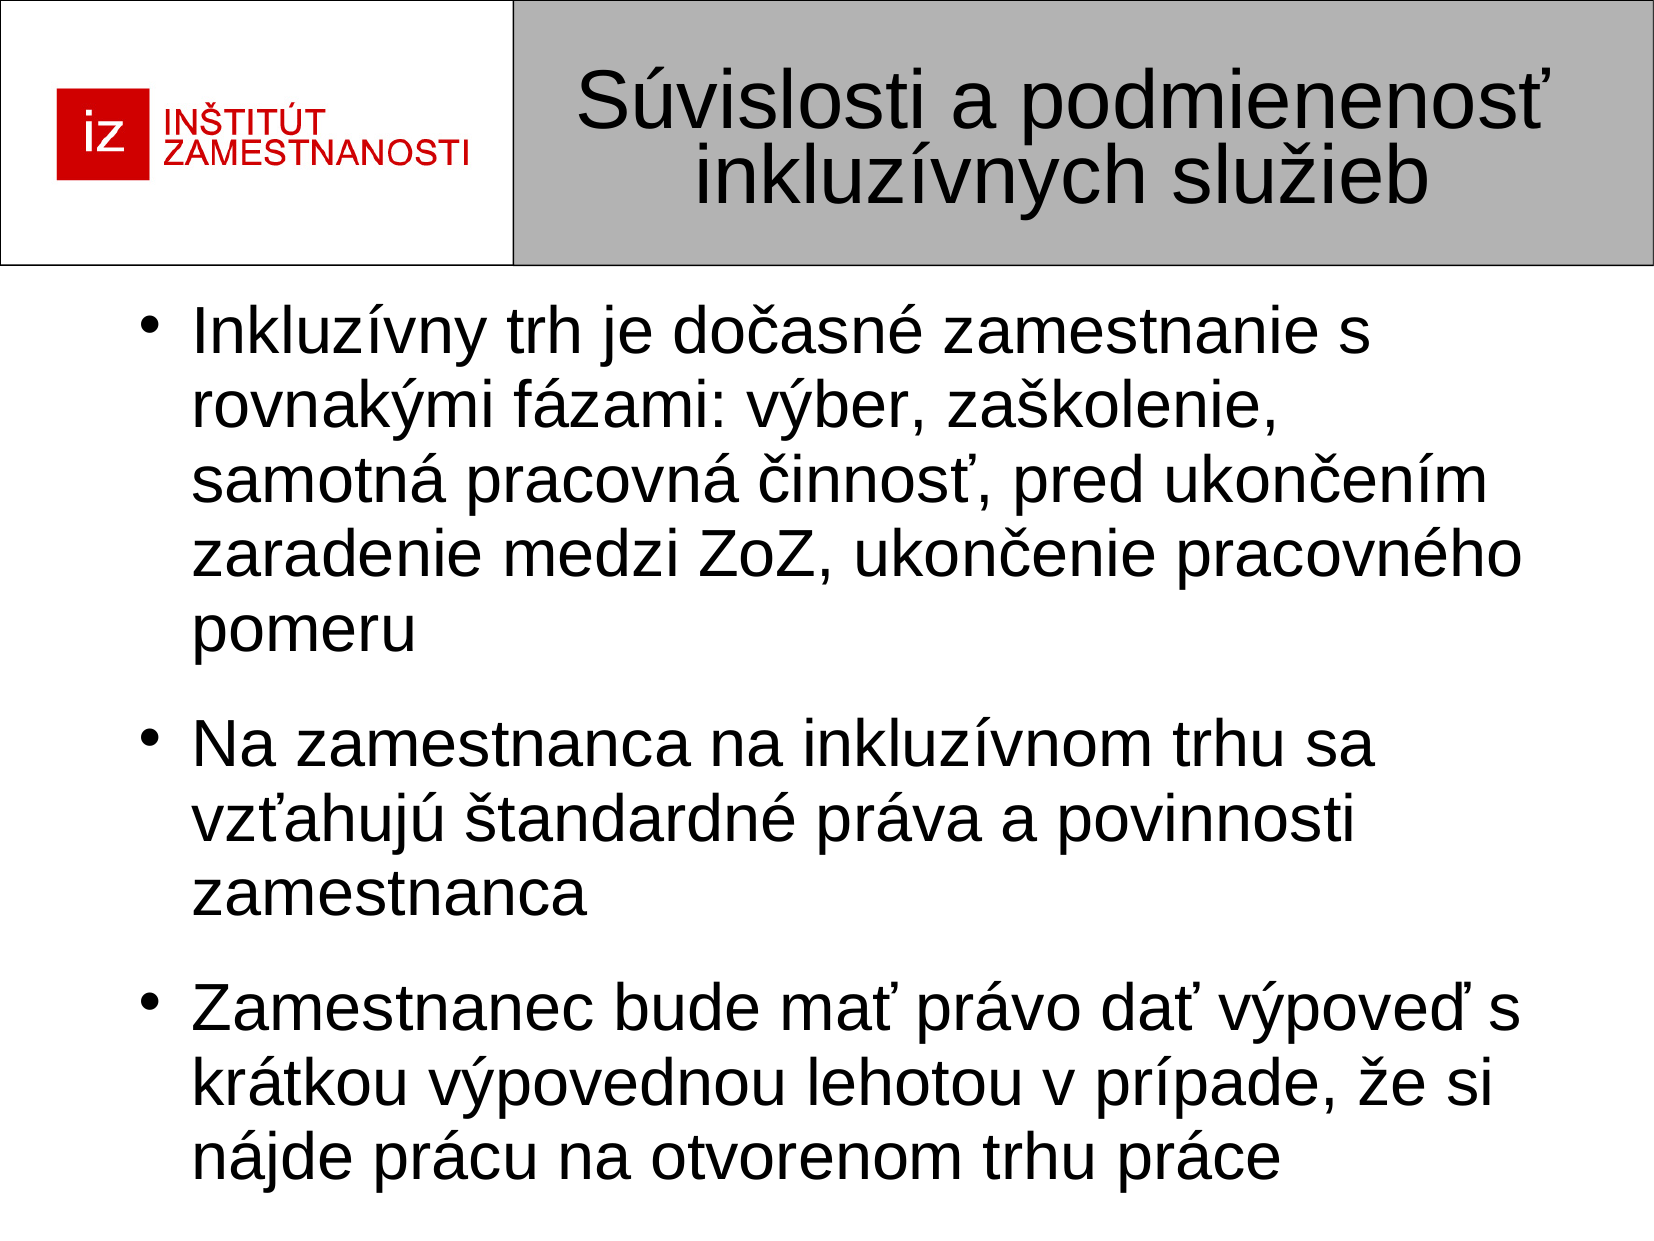

# Súvislosti a podmienenosť inkluzívnych služieb
Inkluzívny trh je dočasné zamestnanie s rovnakými fázami: výber, zaškolenie, samotná pracovná činnosť, pred ukončením zaradenie medzi ZoZ, ukončenie pracovného pomeru
Na zamestnanca na inkluzívnom trhu sa vzťahujú štandardné práva a povinnosti zamestnanca
Zamestnanec bude mať právo dať výpoveď s krátkou výpovednou lehotou v prípade, že si nájde prácu na otvorenom trhu práce